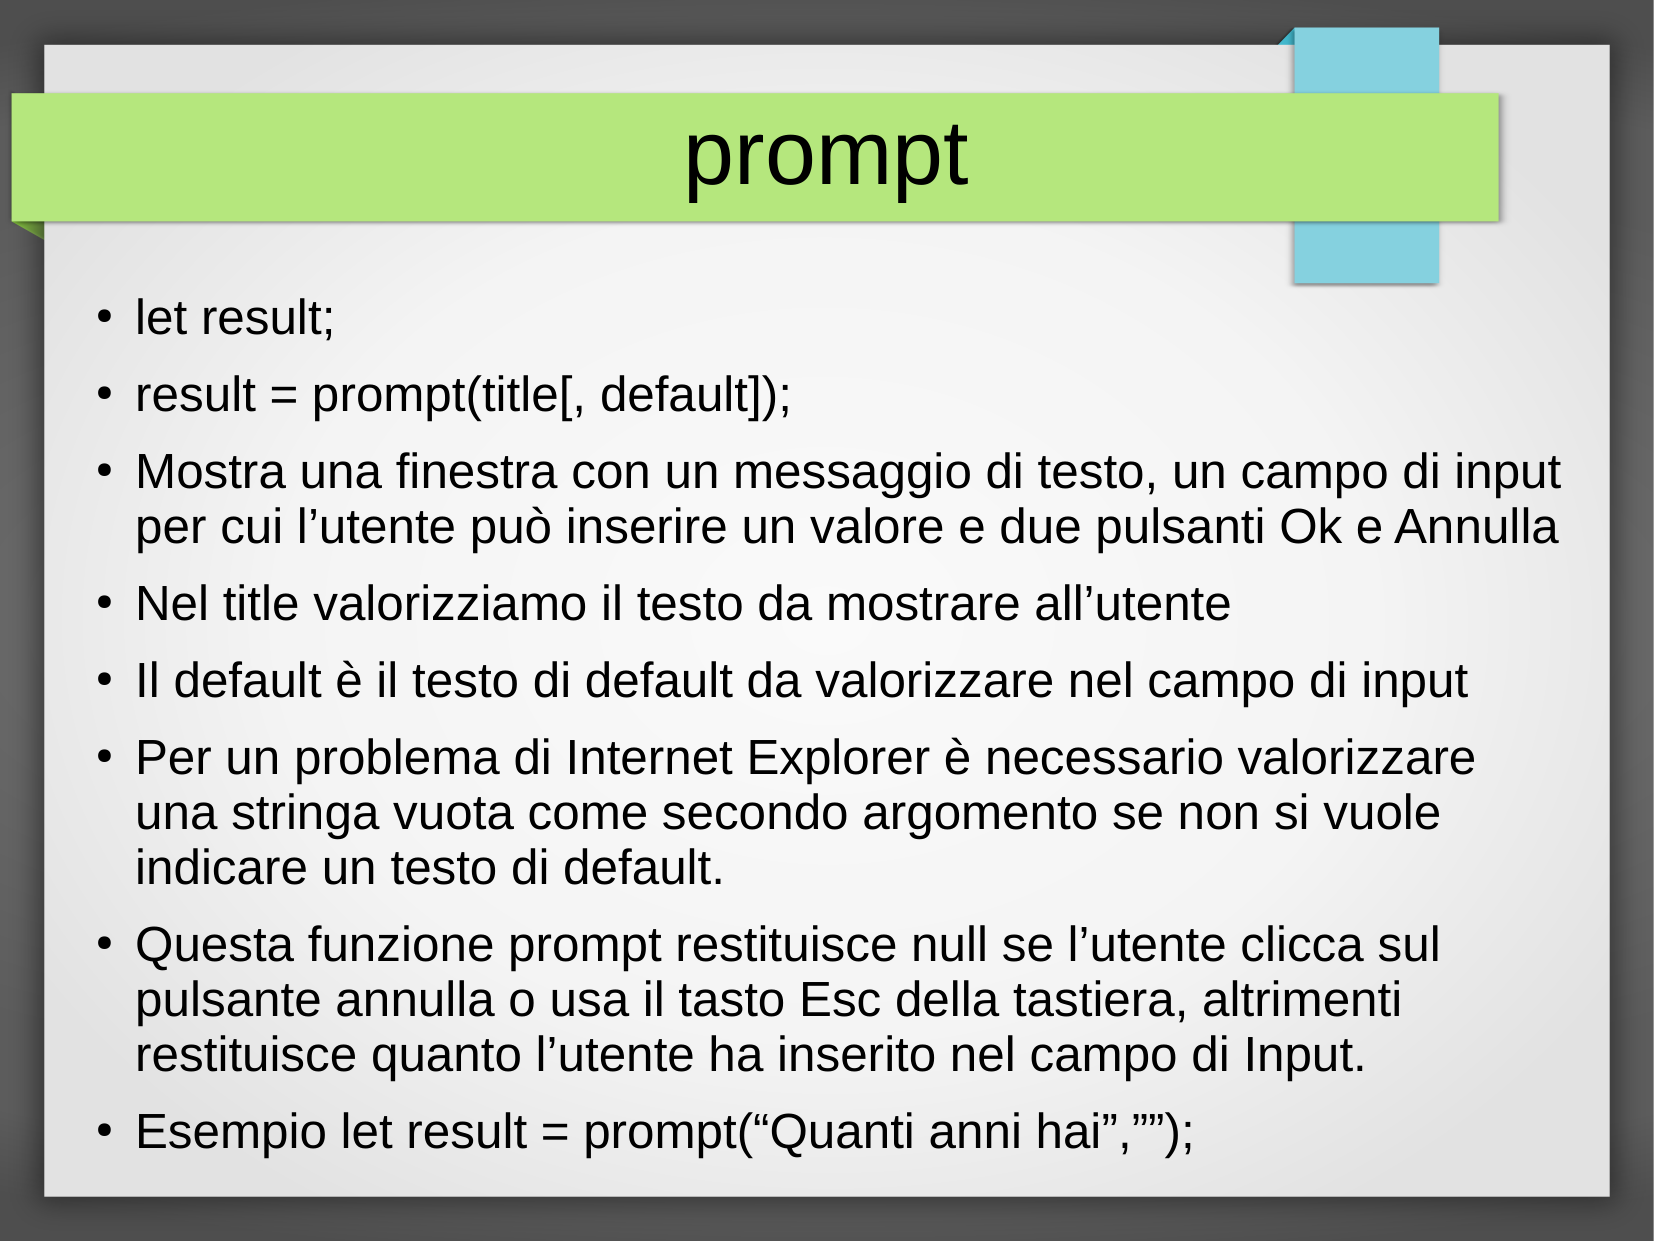

# prompt
let result;
result = prompt(title[, default]);
Mostra una finestra con un messaggio di testo, un campo di input per cui l’utente può inserire un valore e due pulsanti Ok e Annulla
Nel title valorizziamo il testo da mostrare all’utente
Il default è il testo di default da valorizzare nel campo di input
Per un problema di Internet Explorer è necessario valorizzare una stringa vuota come secondo argomento se non si vuole indicare un testo di default.
Questa funzione prompt restituisce null se l’utente clicca sul pulsante annulla o usa il tasto Esc della tastiera, altrimenti restituisce quanto l’utente ha inserito nel campo di Input.
Esempio let result = prompt(“Quanti anni hai”,””);